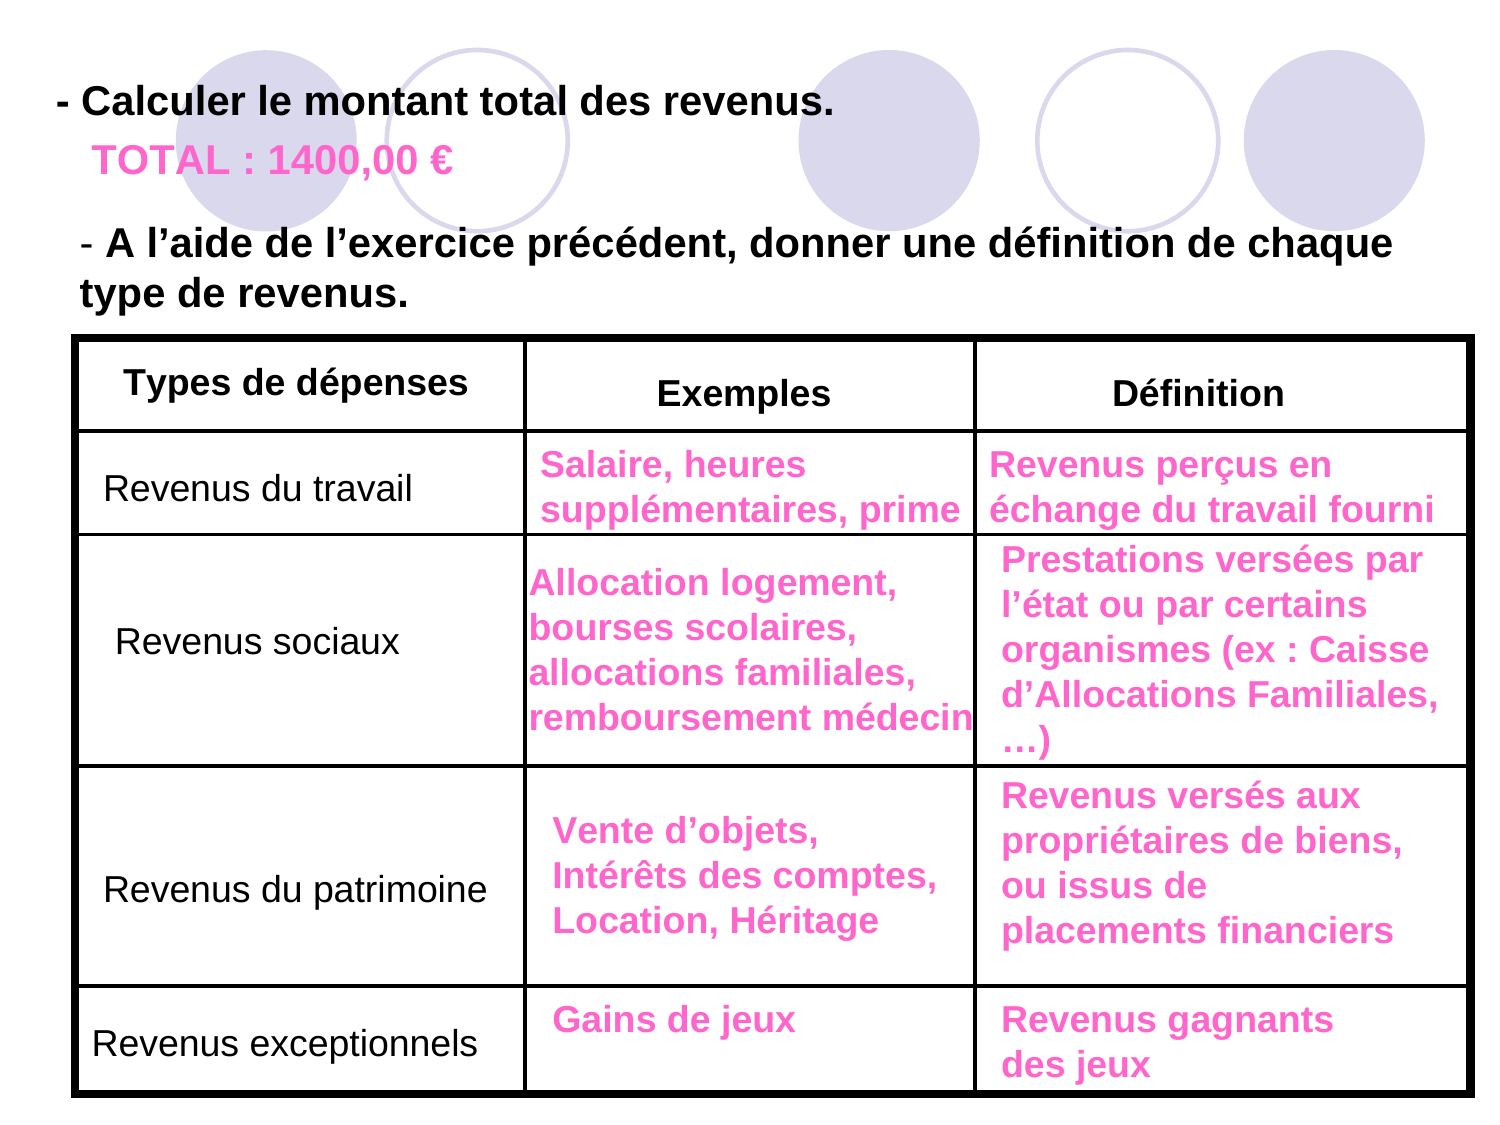

- Calculer le montant total des revenus.
TOTAL : 1400,00 €
- A l’aide de l’exercice précédent, donner une définition de chaque type de revenus.
| | | |
| --- | --- | --- |
| | | |
| | | |
| | | |
| | | |
Types de dépenses
Exemples
Définition
Salaire, heures supplémentaires, prime
Revenus perçus en échange du travail fourni
Revenus du travail
Prestations versées par l’état ou par certains organismes (ex : Caisse d’Allocations Familiales,…)
Allocation logement, bourses scolaires, allocations familiales, remboursement médecin
Revenus sociaux
Revenus versés aux propriétaires de biens, ou issus de placements financiers
Vente d’objets, Intérêts des comptes, Location, Héritage
Revenus du patrimoine
Gains de jeux
Revenus gagnants des jeux
Revenus exceptionnels